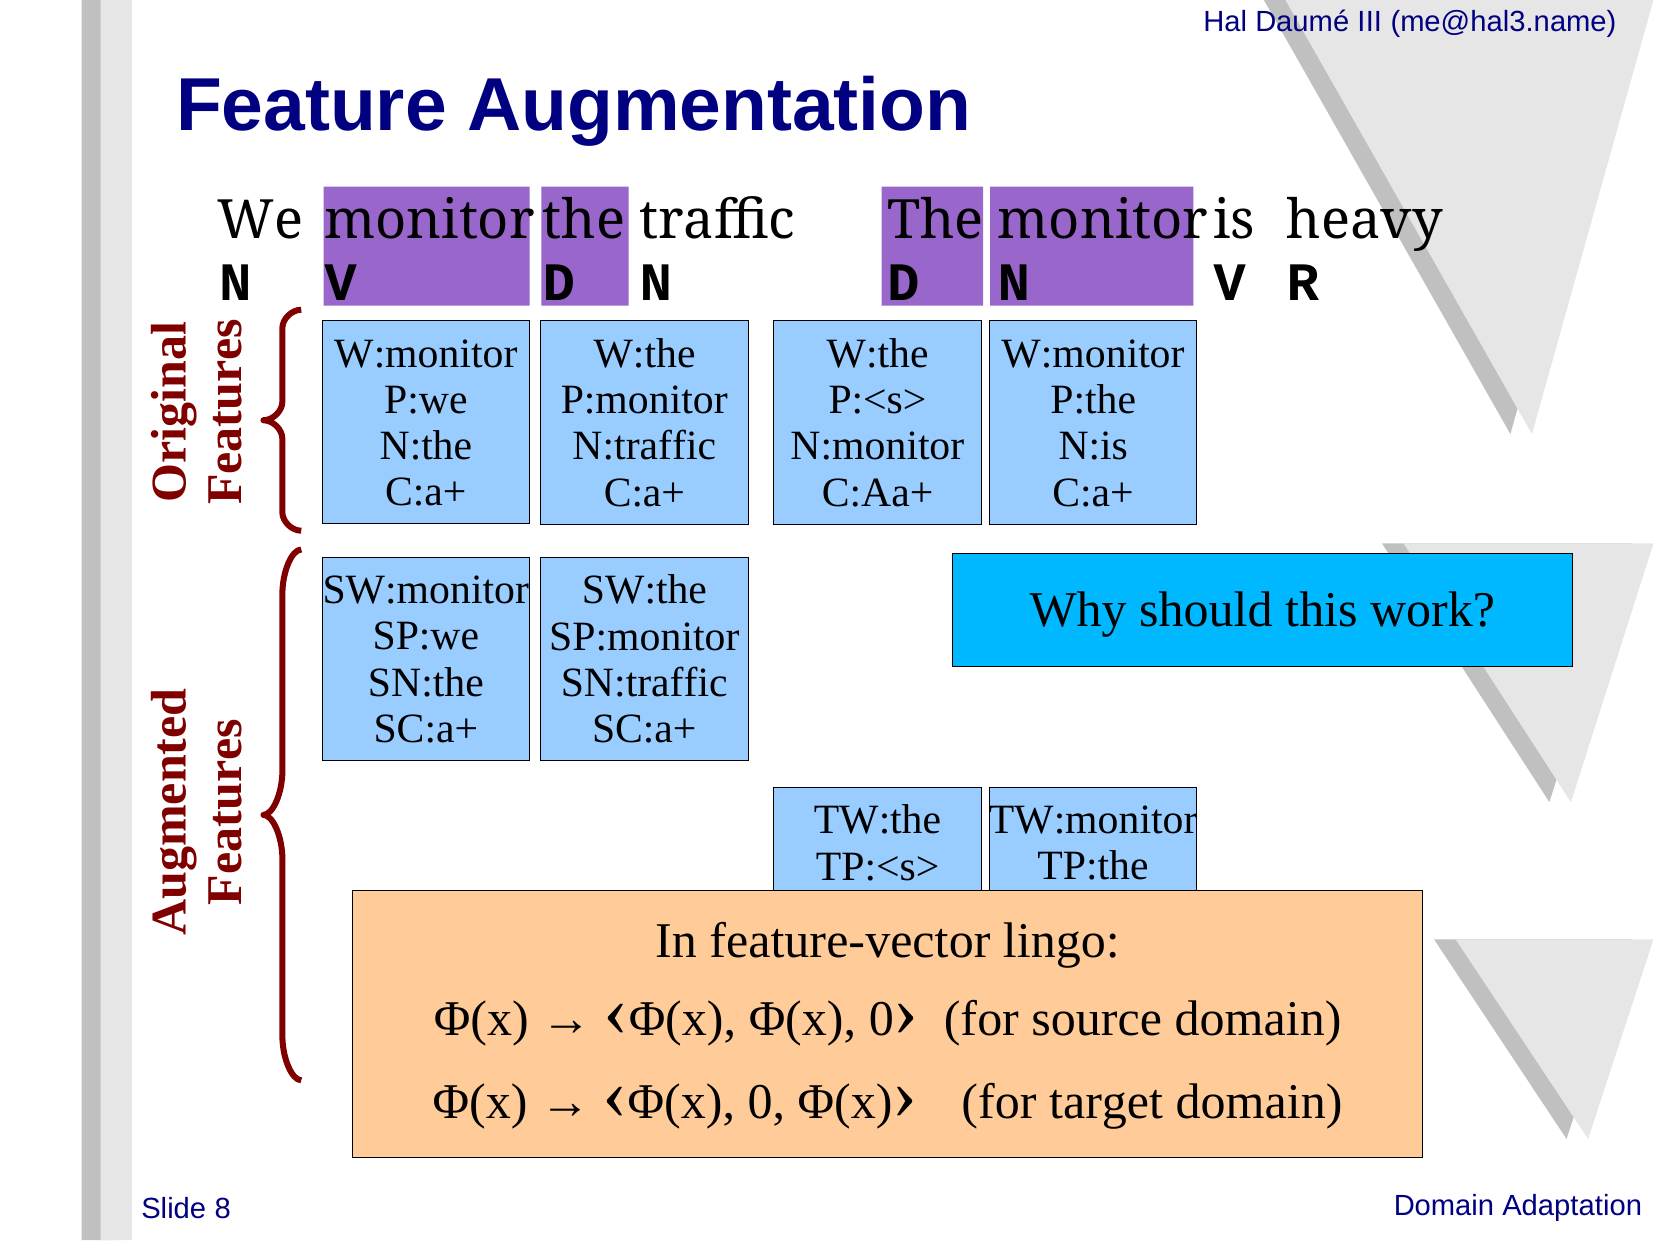

# Feature Augmentation
	We	monitor	the	traffic	The	monitor	is	heavy
N	V	D	N	D	N	V	R
Original
Features
W:monitor
P:we
N:the
C:a+
W:the
P:monitor
N:traffic
C:a+
W:monitor
P:the
N:is
C:a+
W:the
P:<s>
N:monitor
C:Aa+
Augmented
Features
Why should this work?
SW:monitor
SP:we
SN:the
SC:a+
SW:the
SP:monitor
SN:traffic
SC:a+
TW:monitor
TP:the
TN:is
TC:a+
TW:the
TP:<s>
TN:monitor
TC:Aa+
In feature-vector lingo:
Φ(x) → ‹Φ(x), Φ(x), 0› (for source domain)
Φ(x) → ‹Φ(x), 0, Φ(x)› (for target domain)